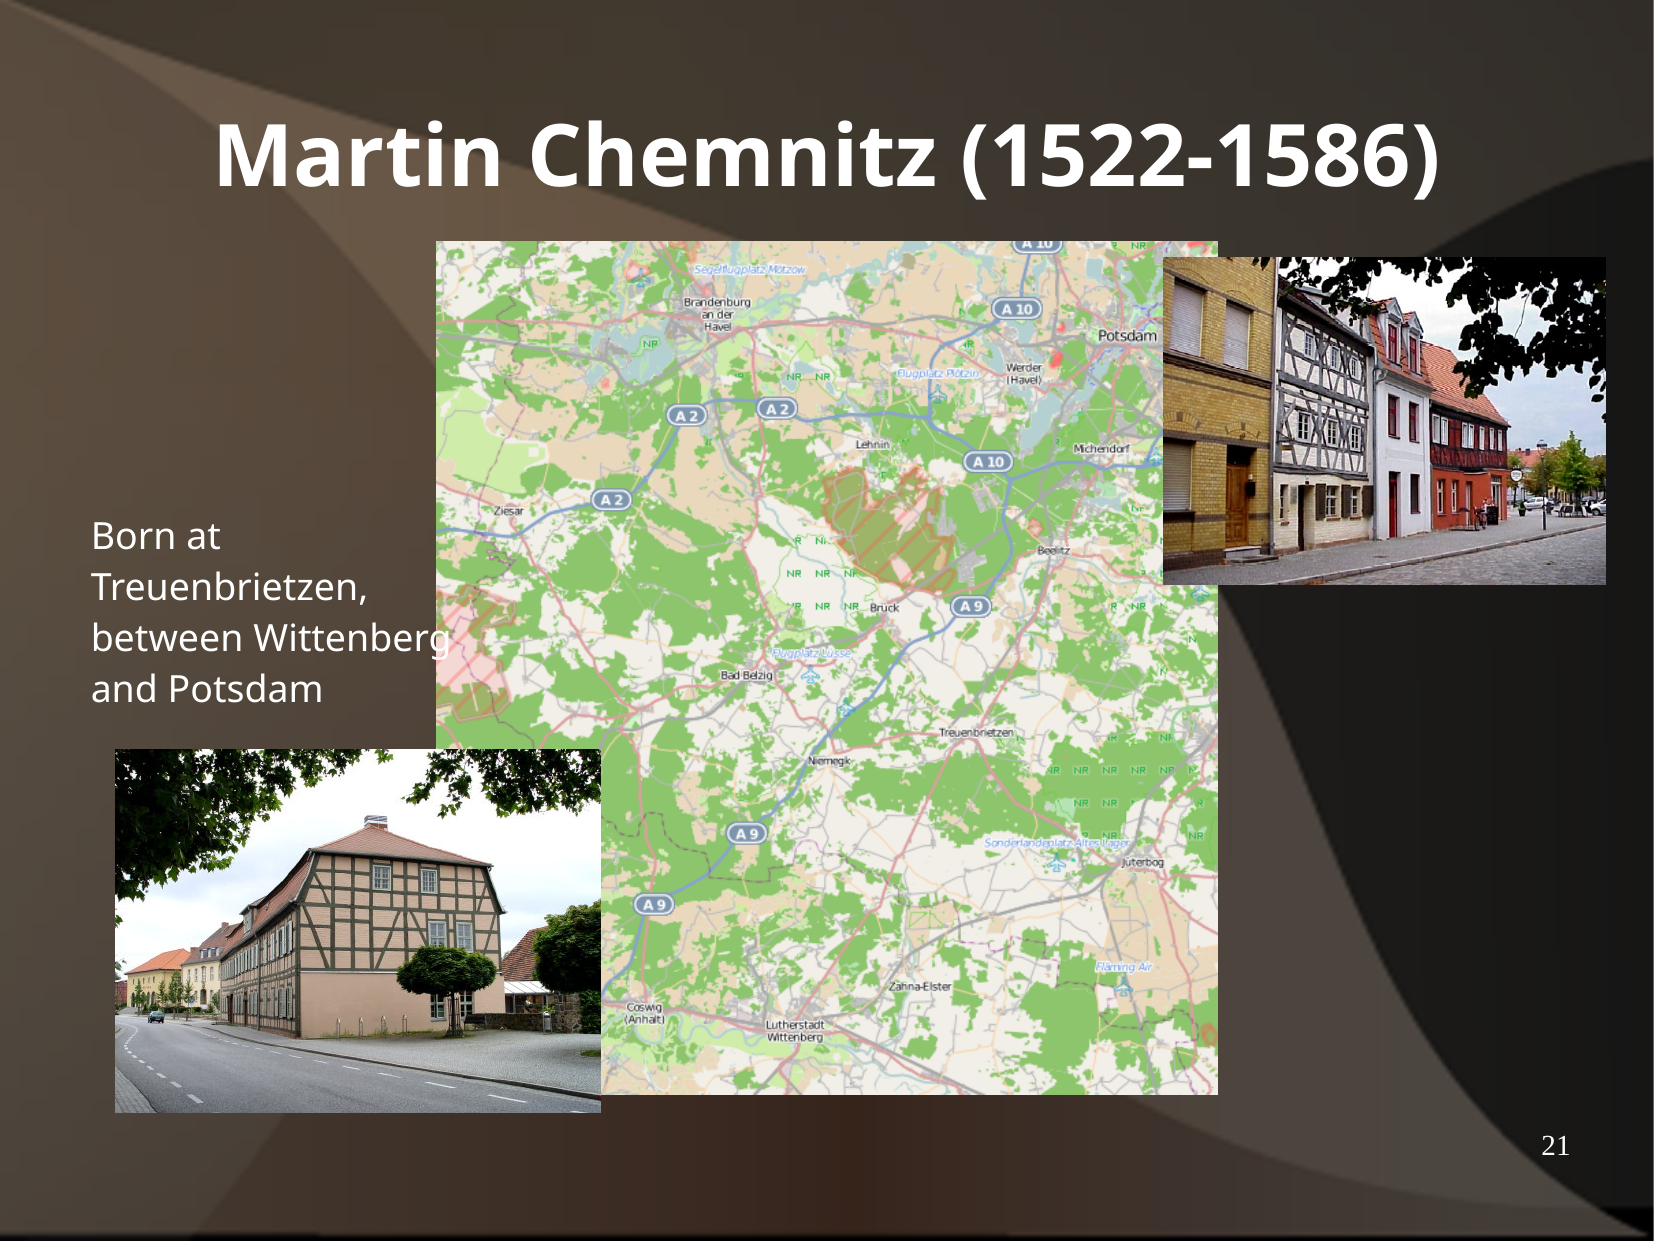

# Martin Chemnitz (1522-1586)
Born at
Treuenbrietzen,
between Wittenberg
and Potsdam
21